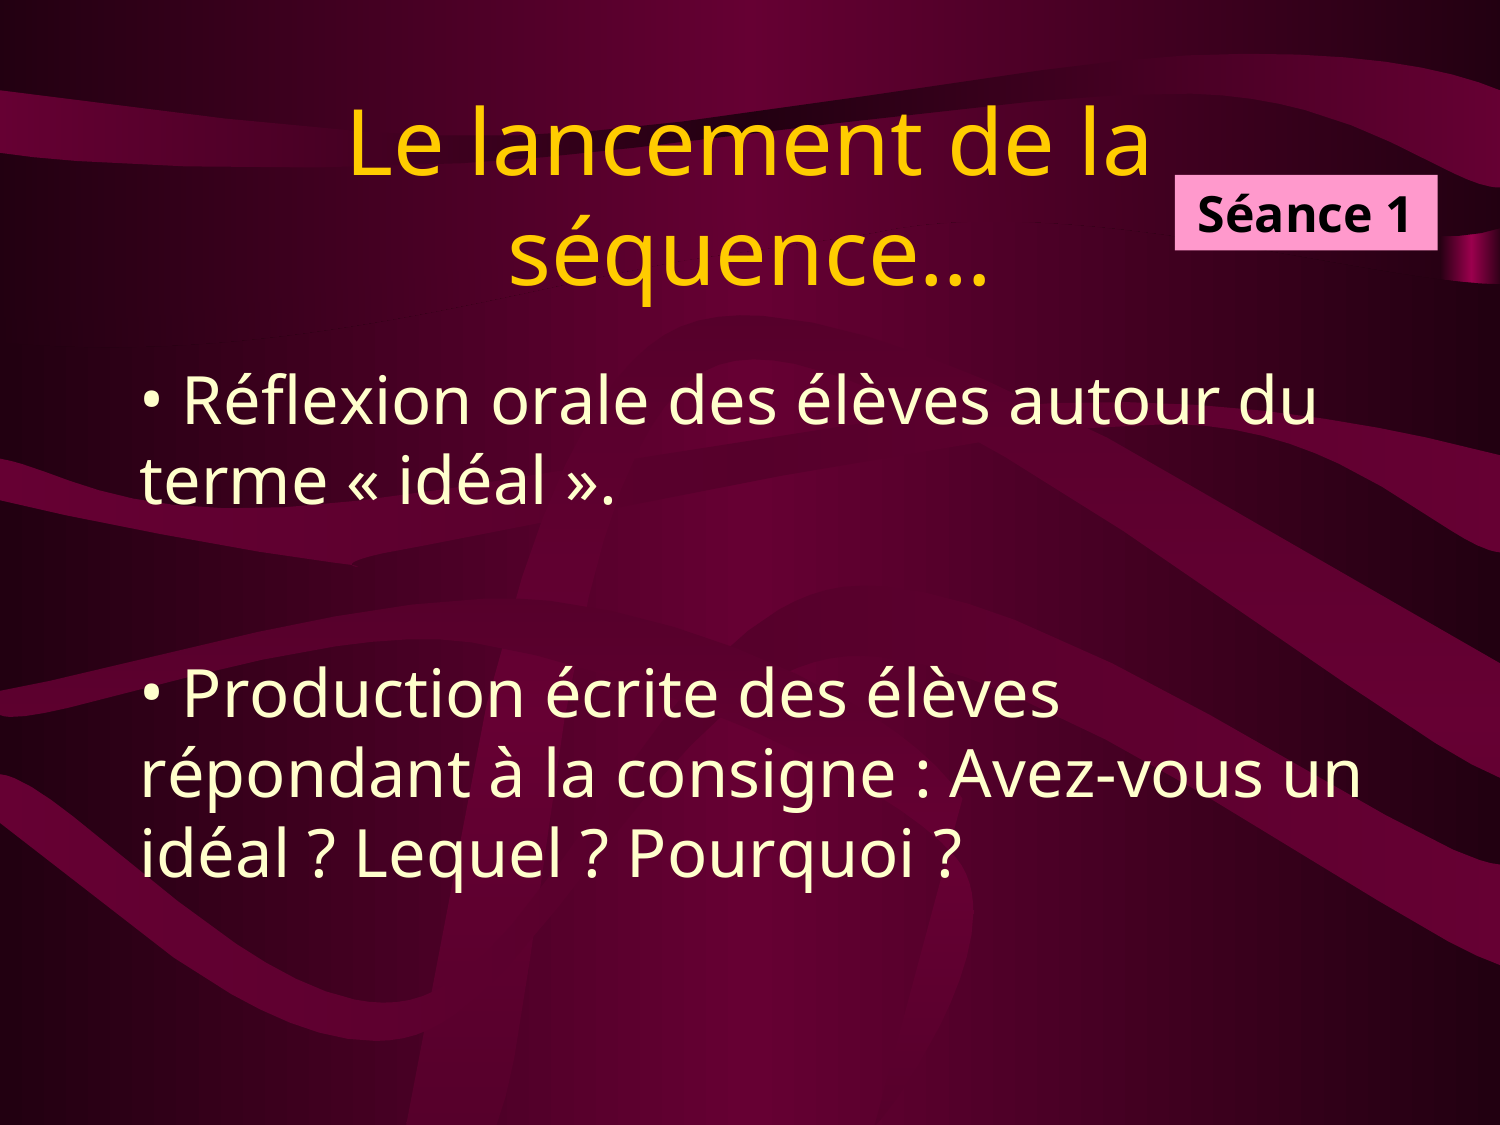

# Le lancement de la séquence…
Séance 1
 Réflexion orale des élèves autour du terme « idéal ».
 Production écrite des élèves répondant à la consigne : Avez-vous un idéal ? Lequel ? Pourquoi ?